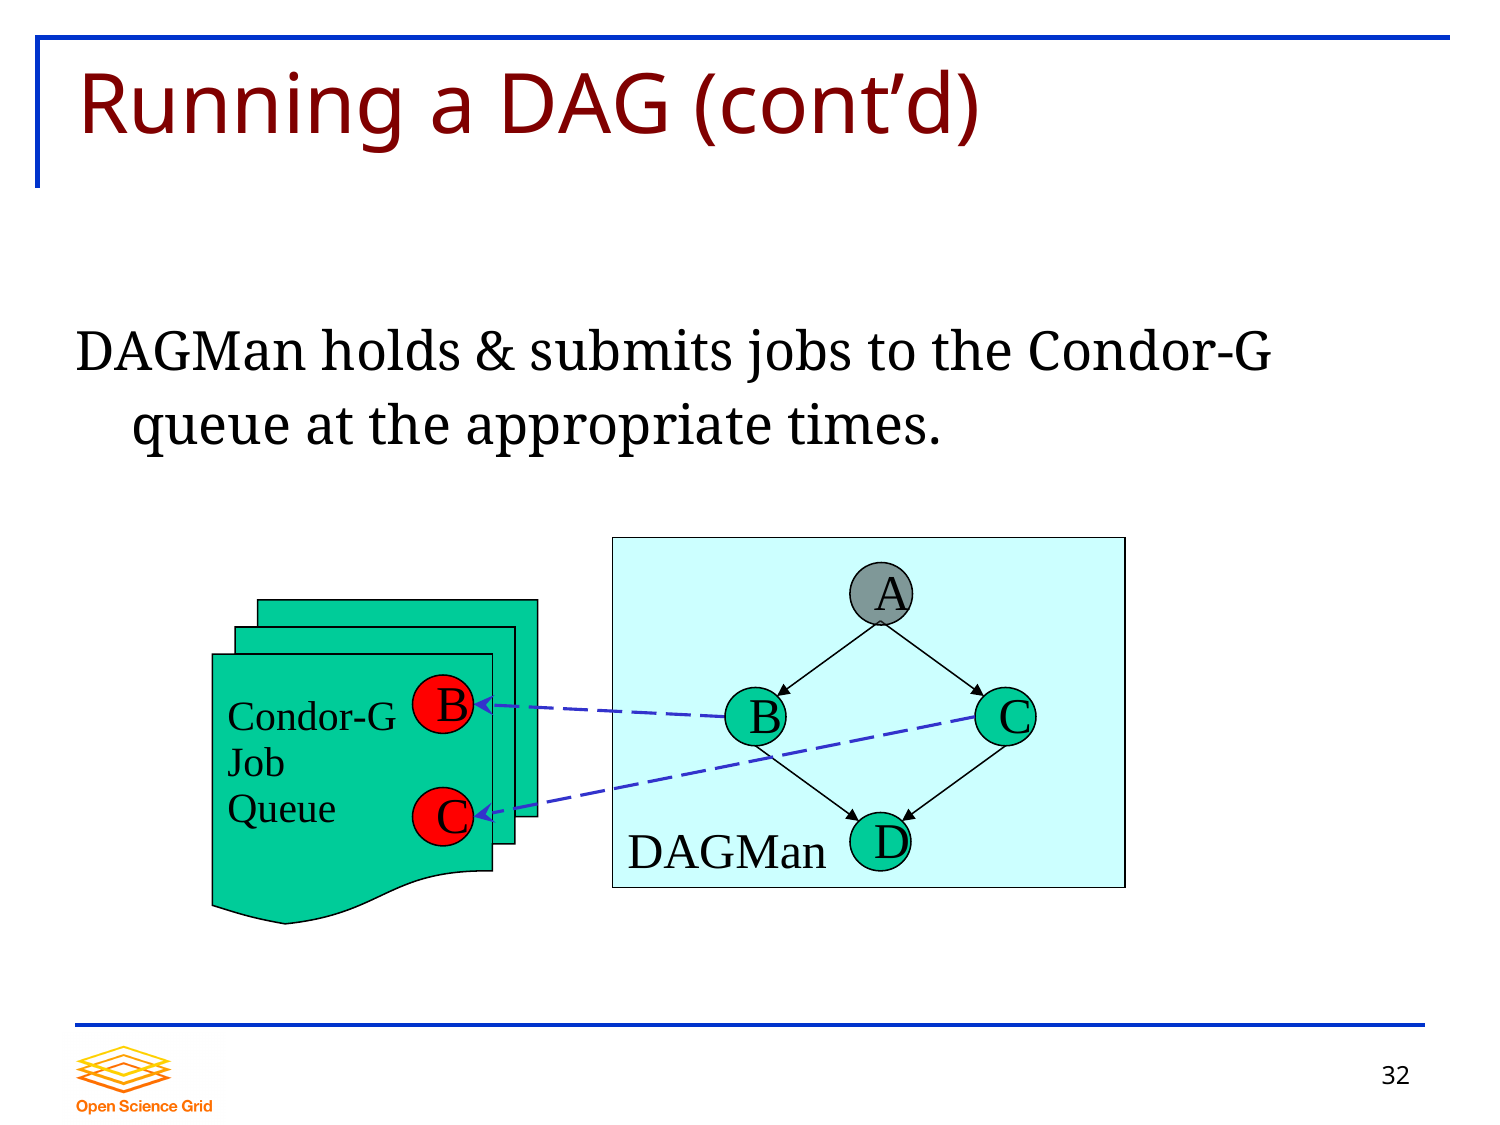

# Running a DAG (cont’d)
DAGMan holds & submits jobs to the Condor-G queue at the appropriate times.
DAGMan
A
Condor-G
Job
Queue
B
B
C
C
D
32